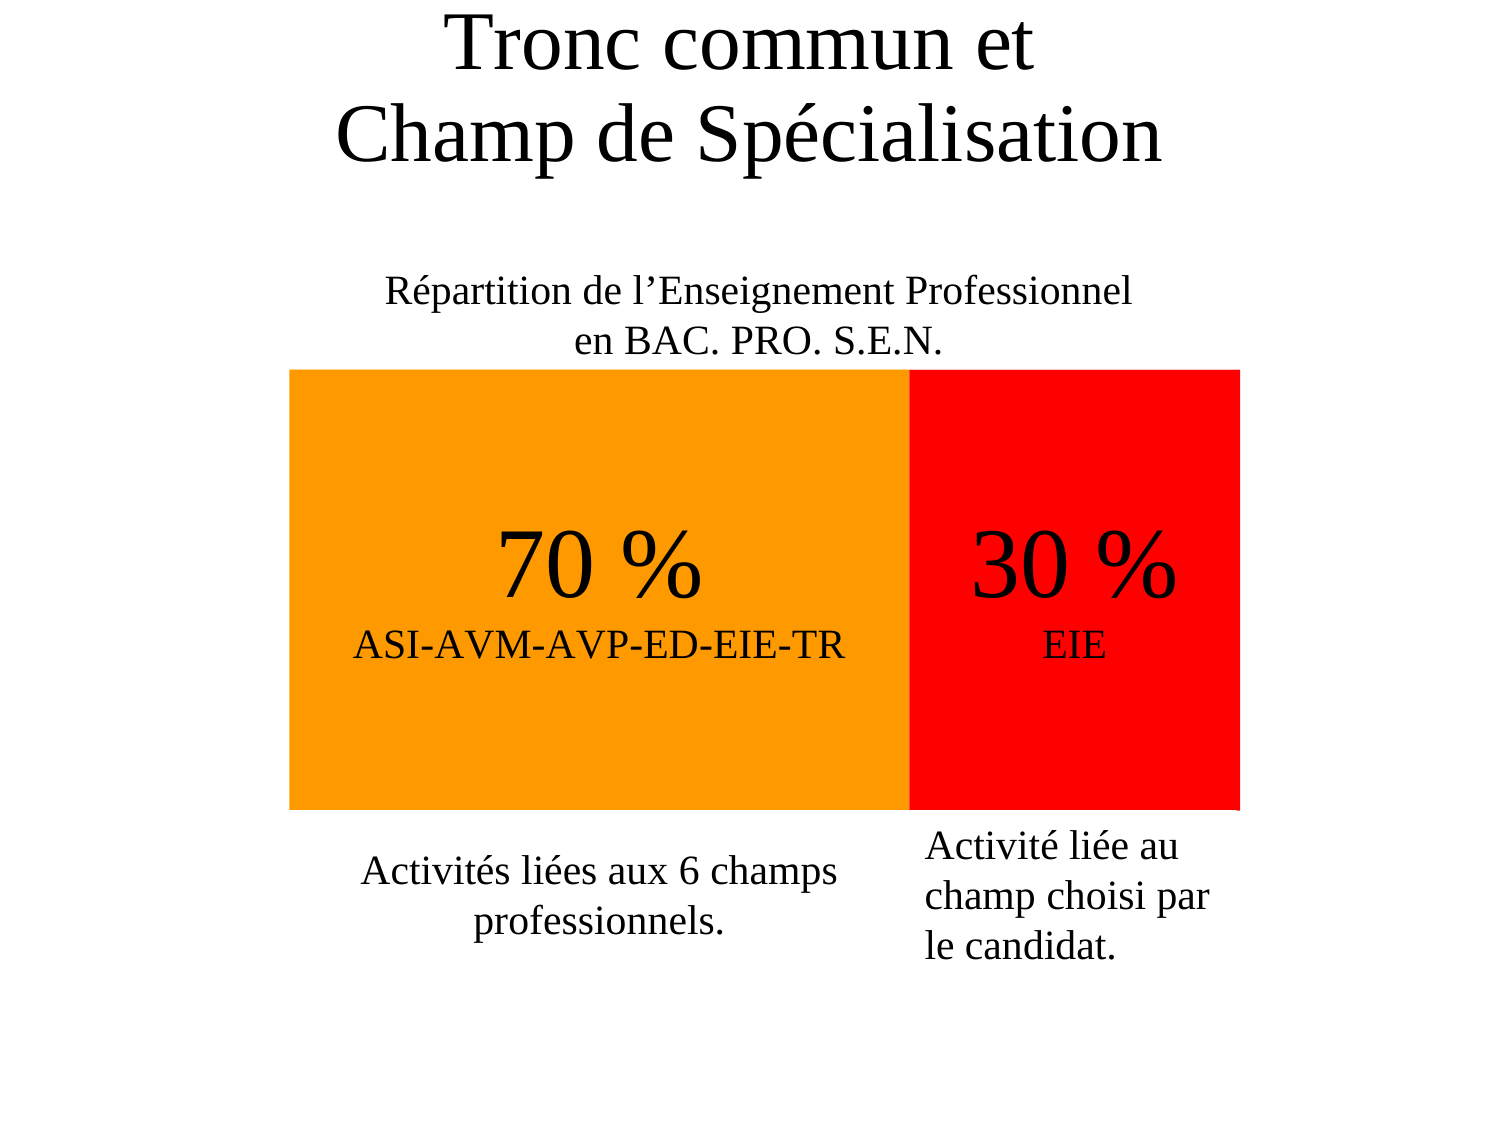

# Tronc commun et Champ de Spécialisation
Répartition de l’Enseignement Professionnel
en BAC. PRO. S.E.N.
70 %
ASI-AVM-AVP-ED-EIE-TR
30 %
EIE
Activités liées aux 6 champs professionnels.
Activité liée au champ choisi par le candidat.